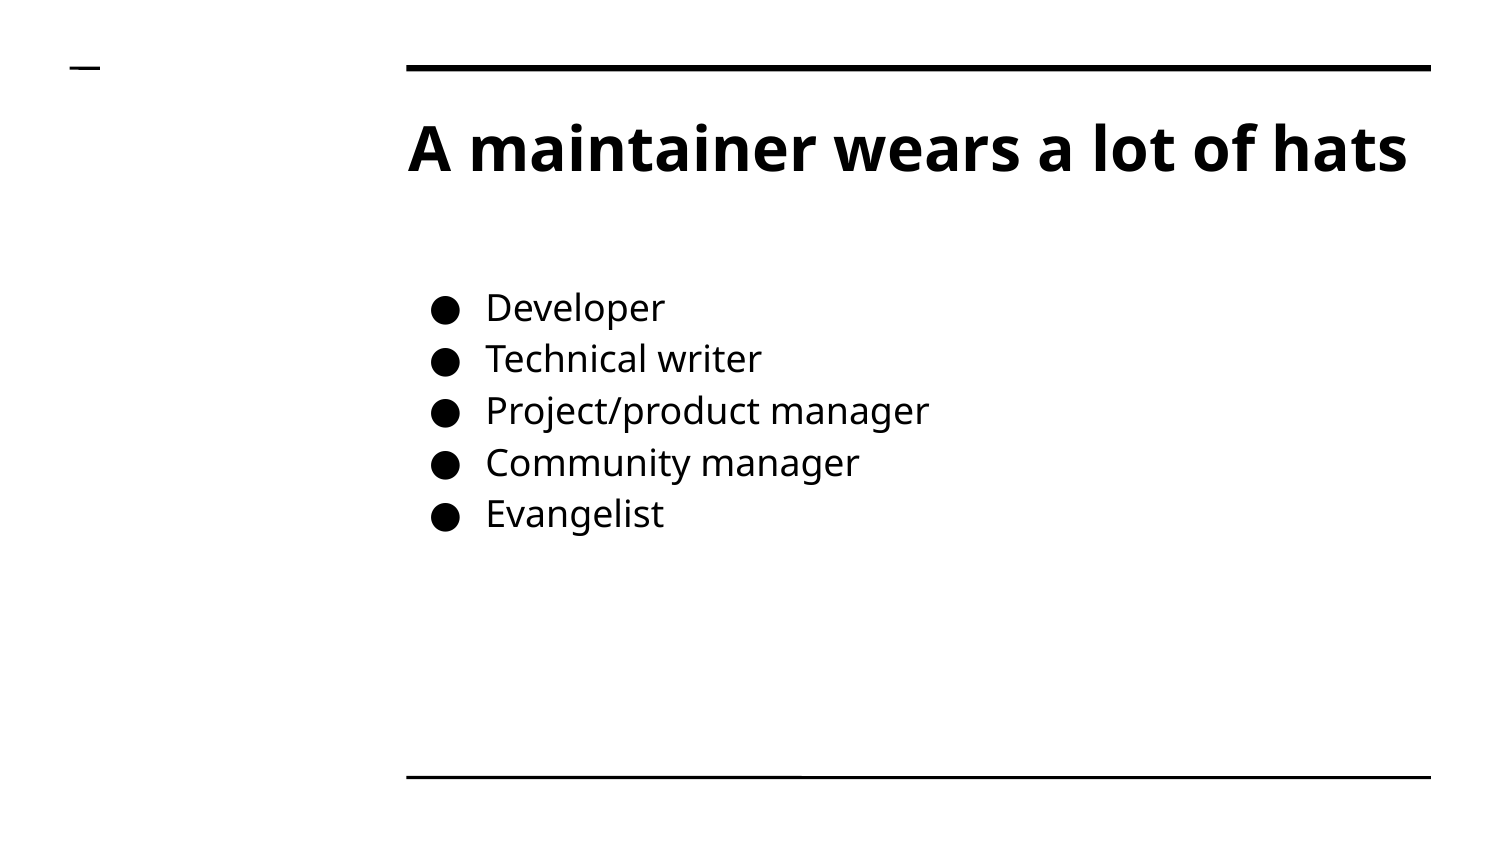

# A maintainer wears a lot of hats
Developer
Technical writer
Project/product manager
Community manager
Evangelist